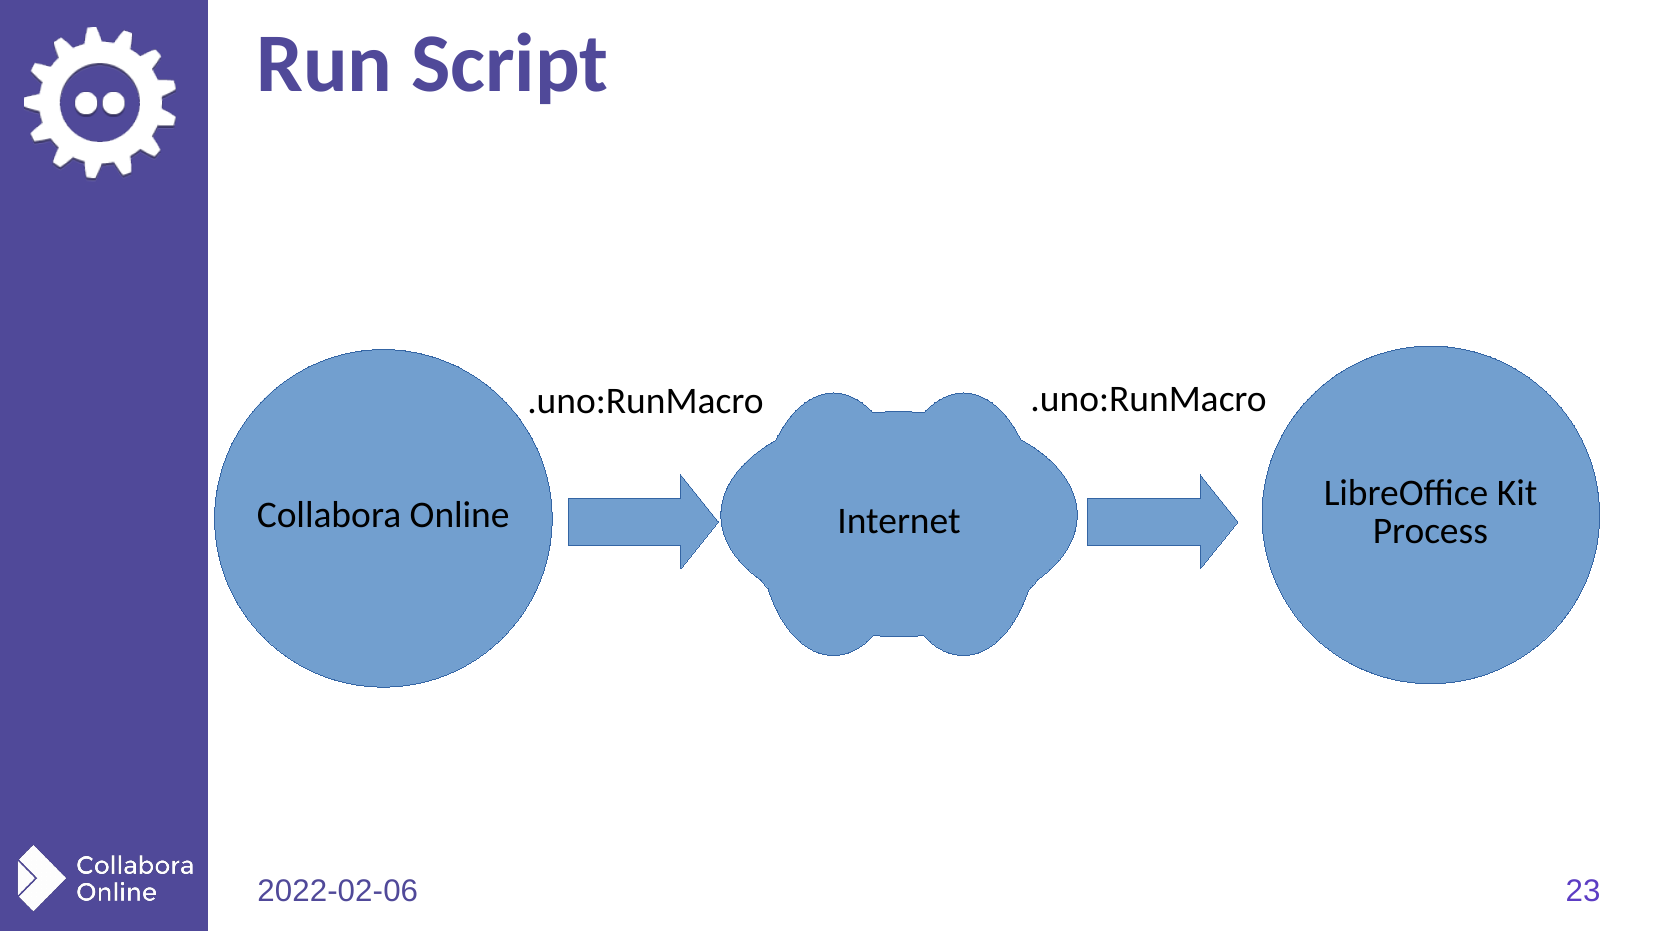

# Run Script
LibreOffice Kit
Process
Collabora Online
.uno:RunMacro
.uno:RunMacro
Internet
2022-02-06
23